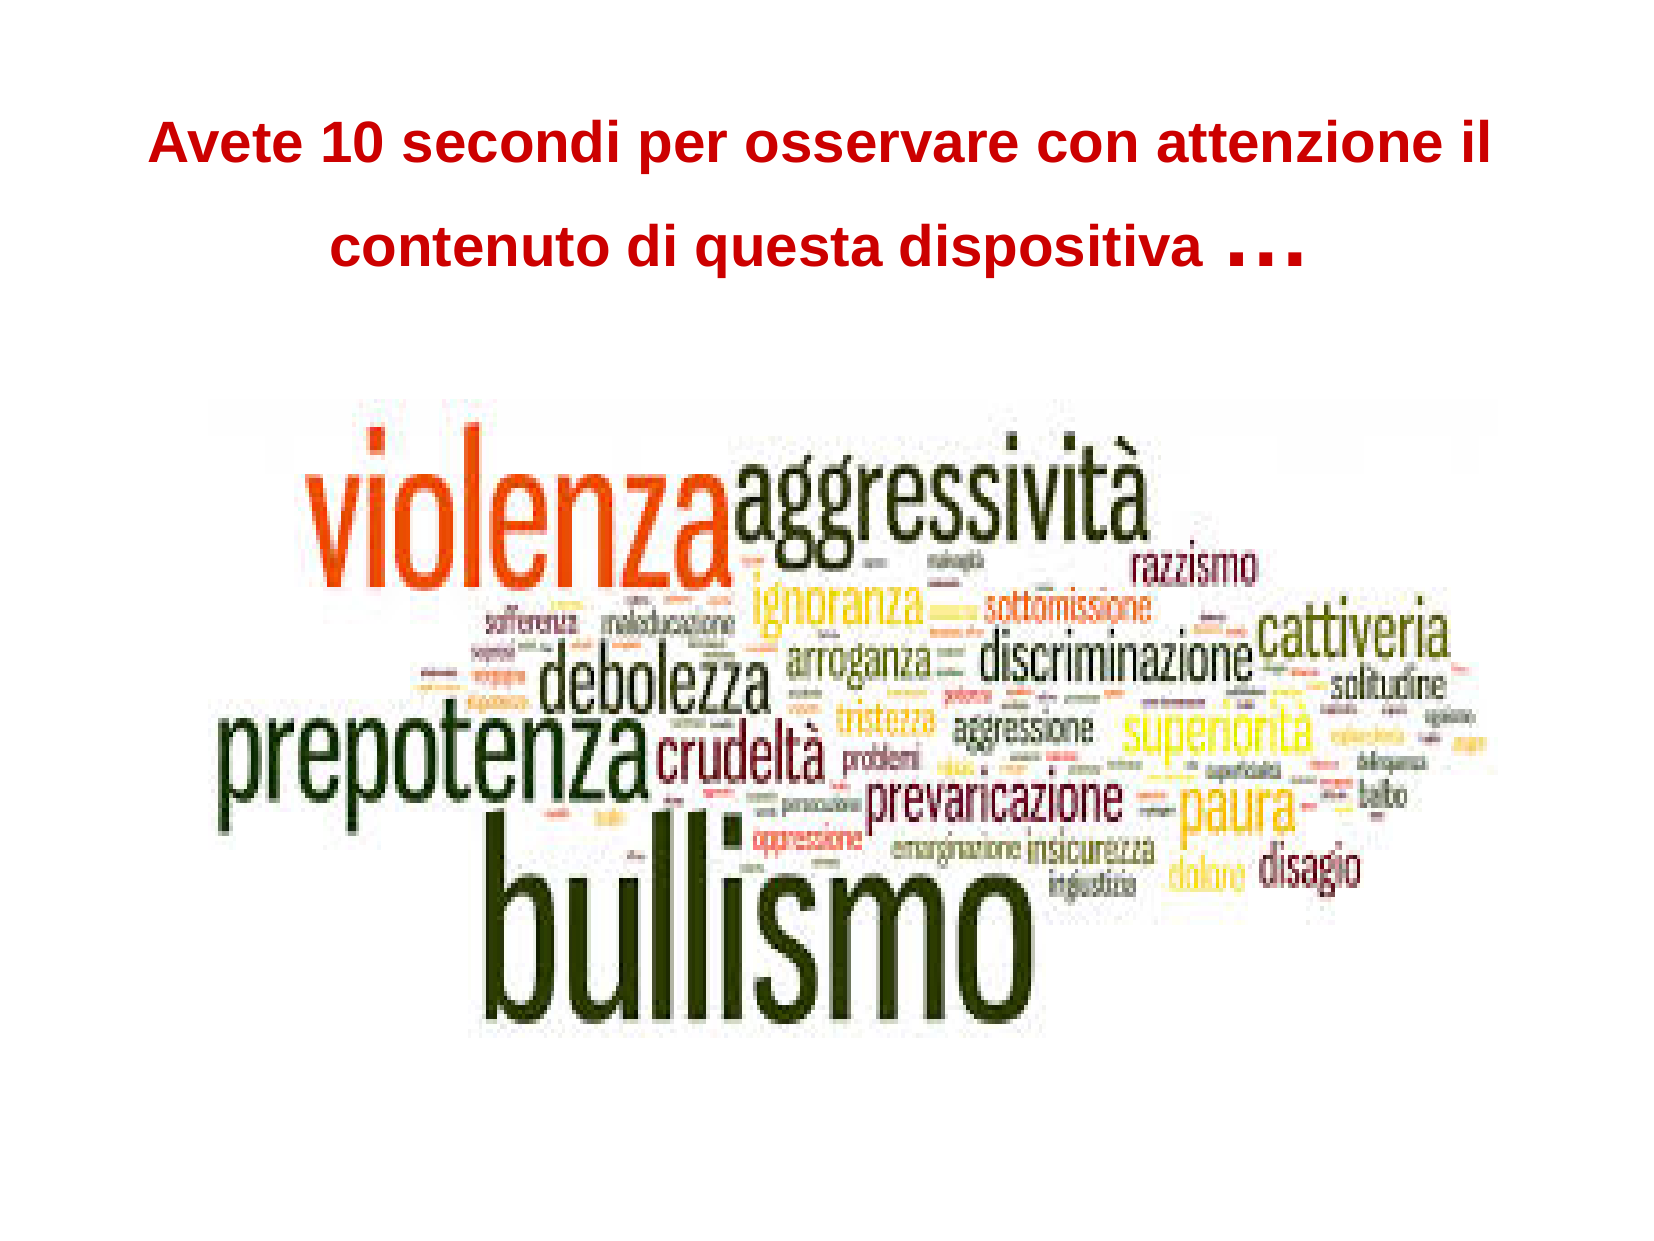

# Avete 10 secondi per osservare con attenzione il contenuto di questa dispositiva …